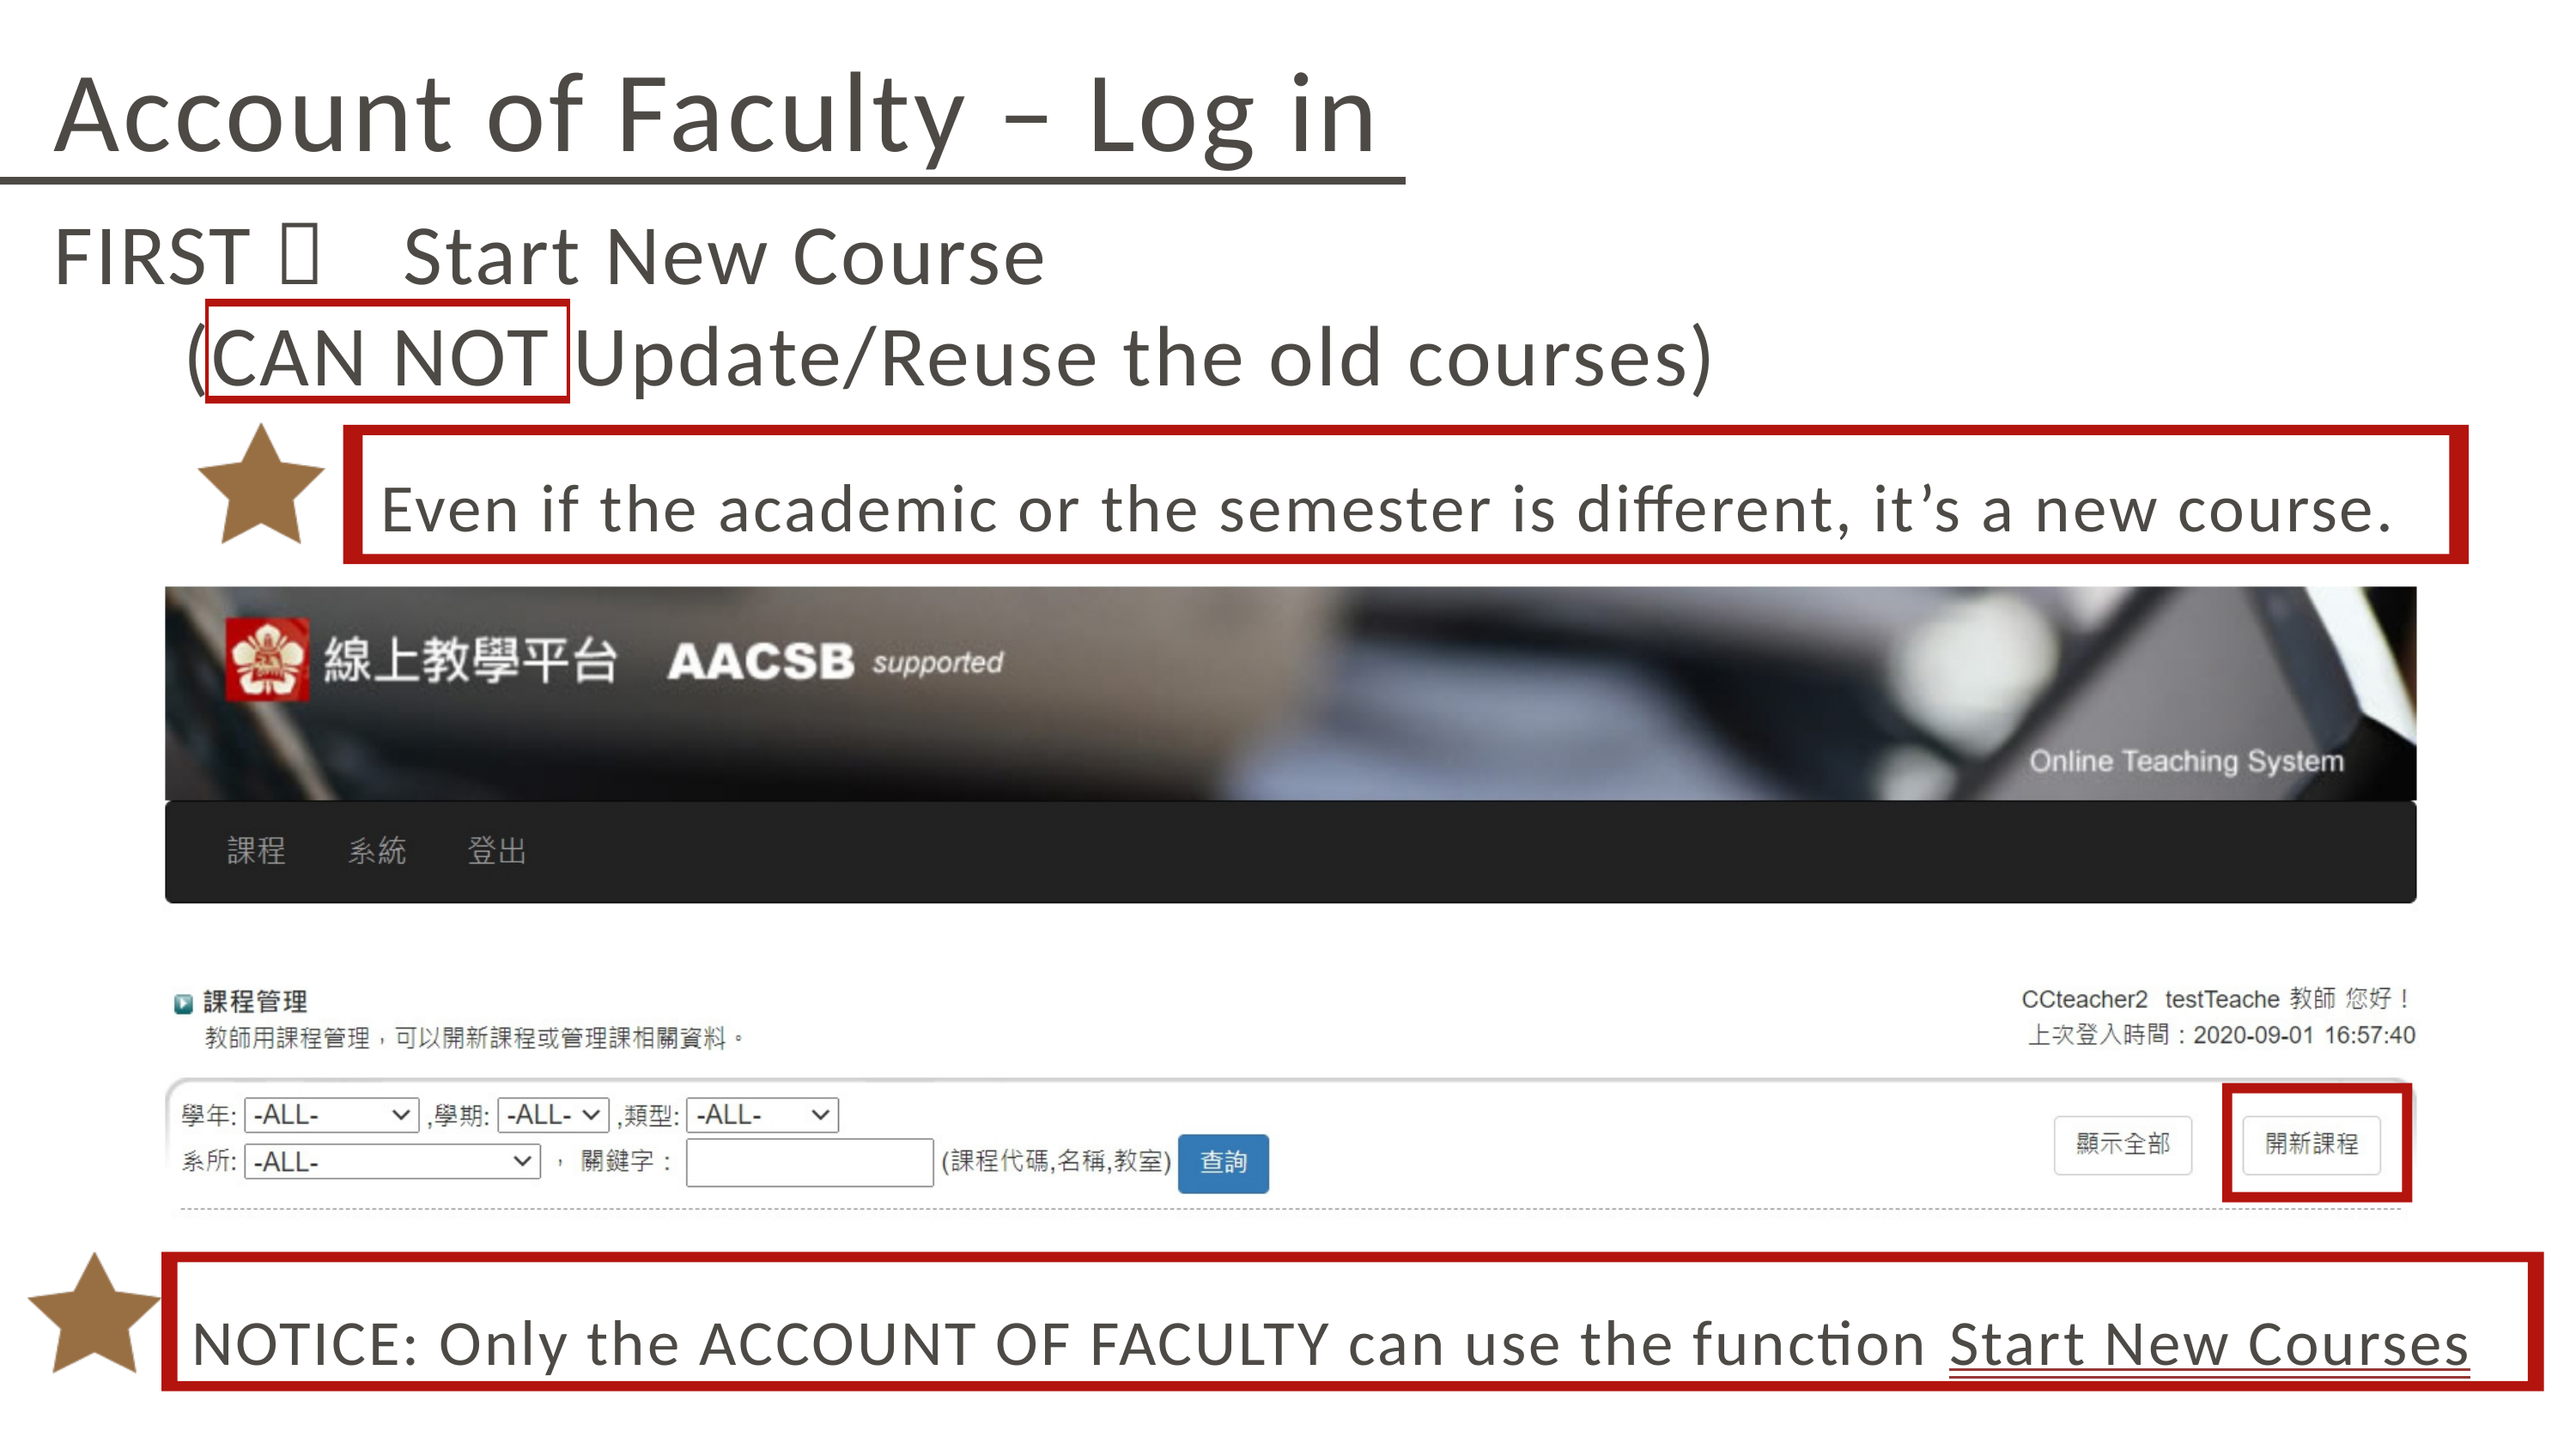

Account of Faculty – Log in
FIRST！ Start New Course
 (CAN NOT Update/Reuse the old courses)
Even if the academic or the semester is different, it’s a new course.
NOTICE: Only the ACCOUNT OF FACULTY can use the function Start New Courses